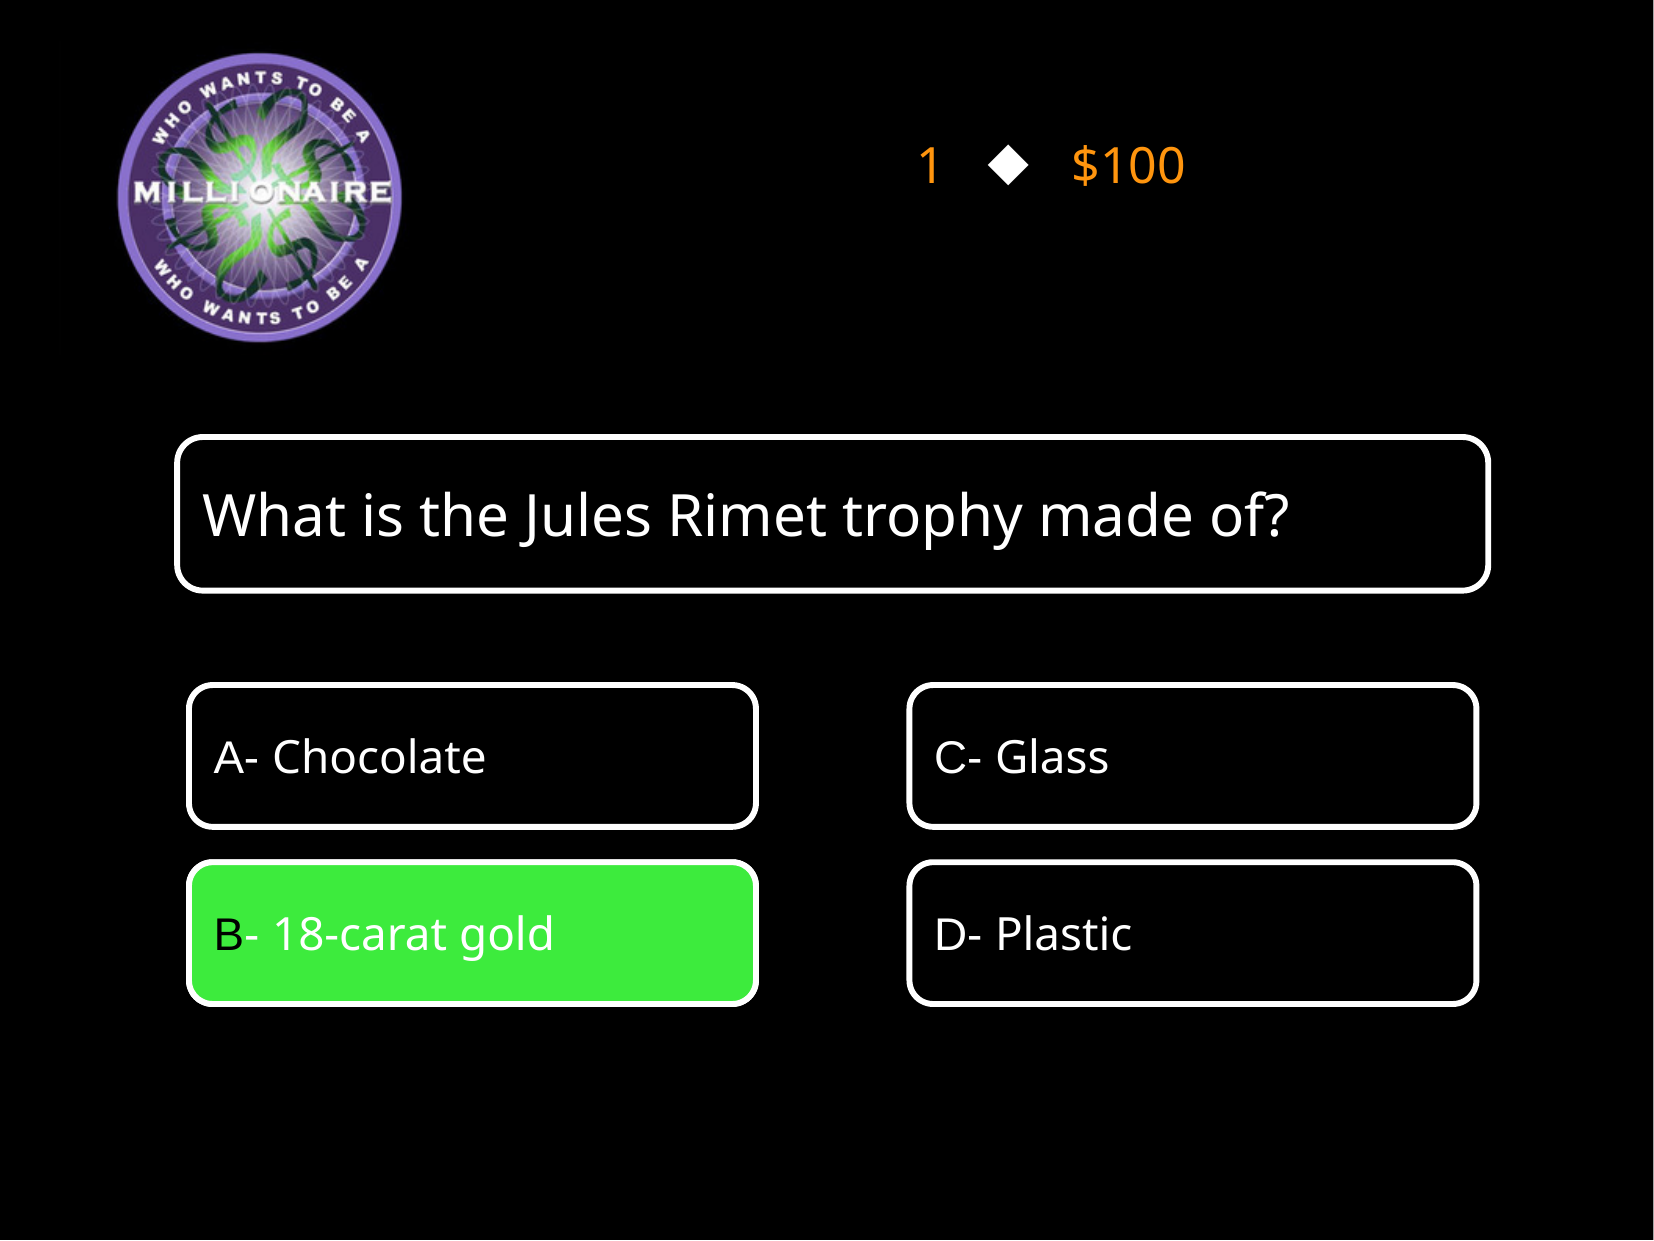

1  $100
What is the Jules Rimet trophy made of?
A- Chocolate
C- Glass
B- 18-carat gold
B- 18-carat gold
D- Plastic